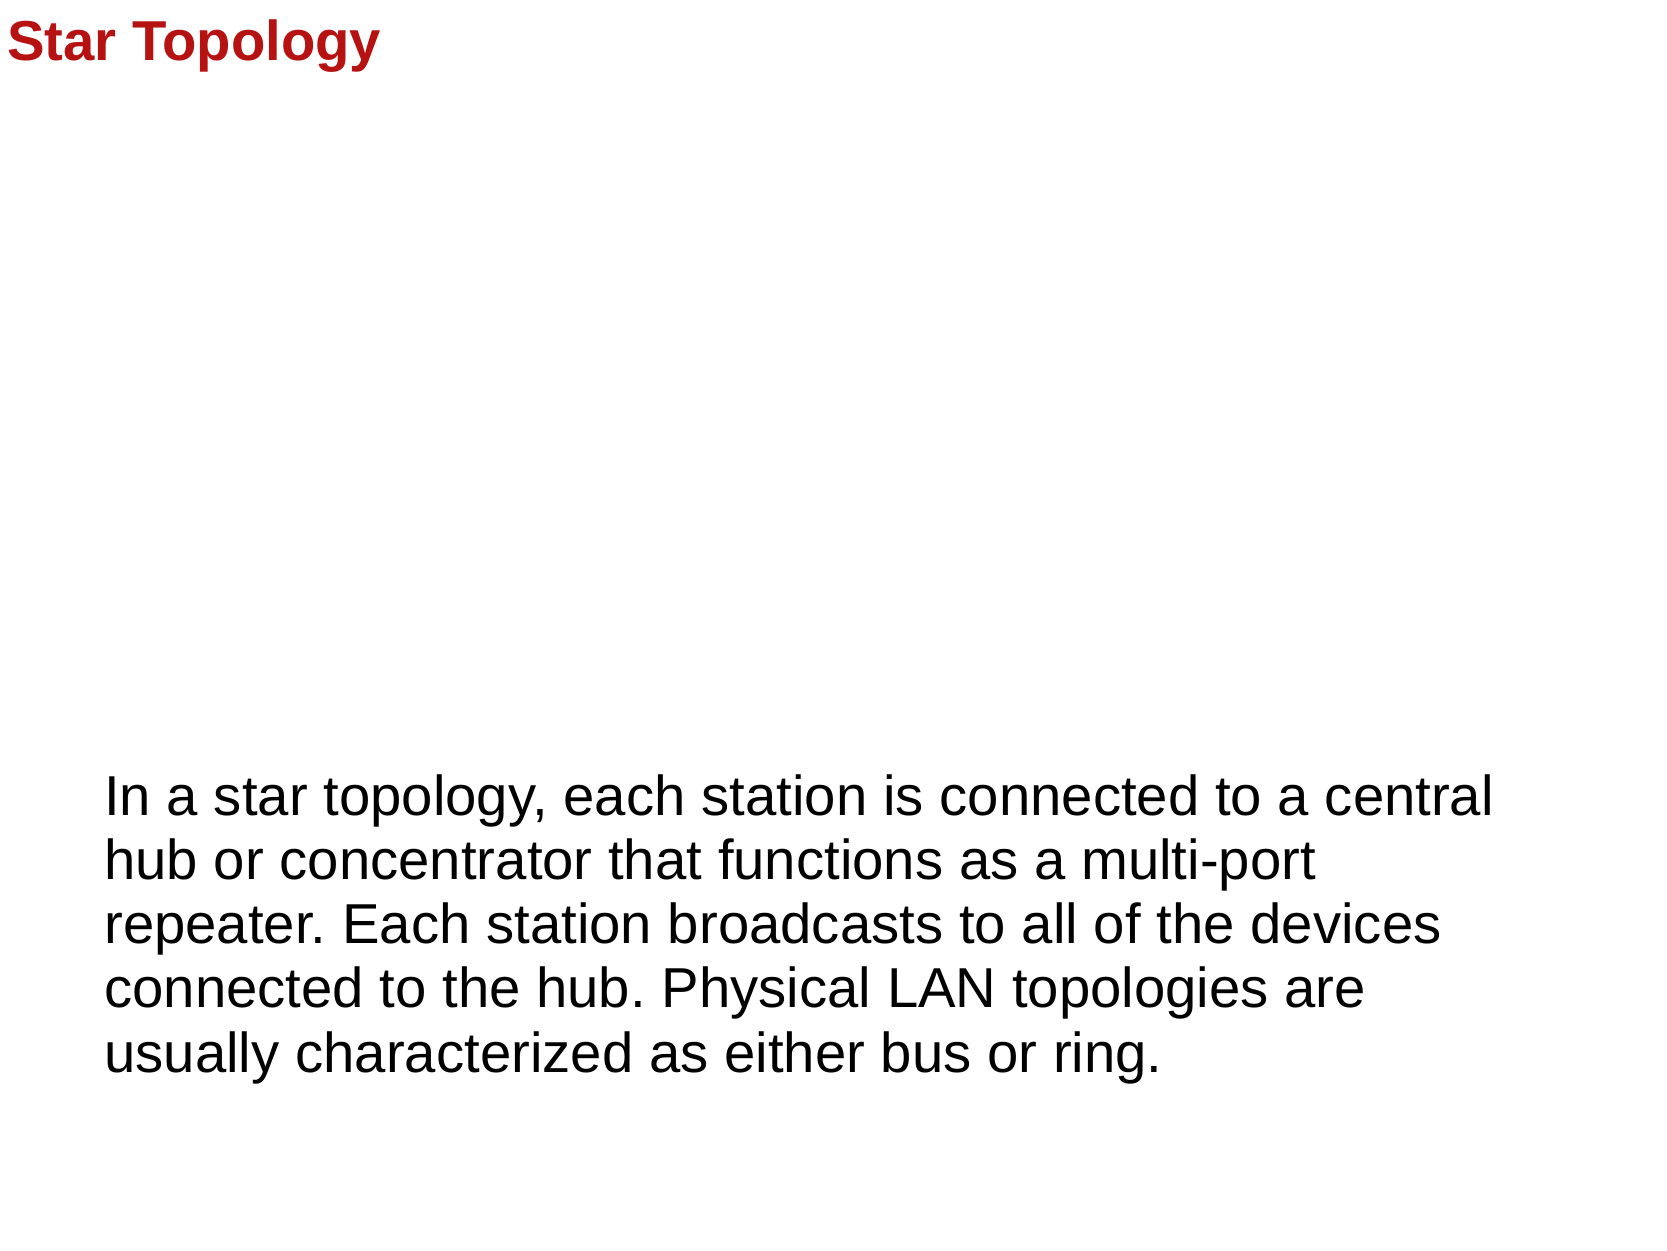

Star Topology
In a star topology, each station is connected to a central hub or concentrator that functions as a multi-port repeater. Each station broadcasts to all of the devices connected to the hub. Physical LAN topologies are usually characterized as either bus or ring.